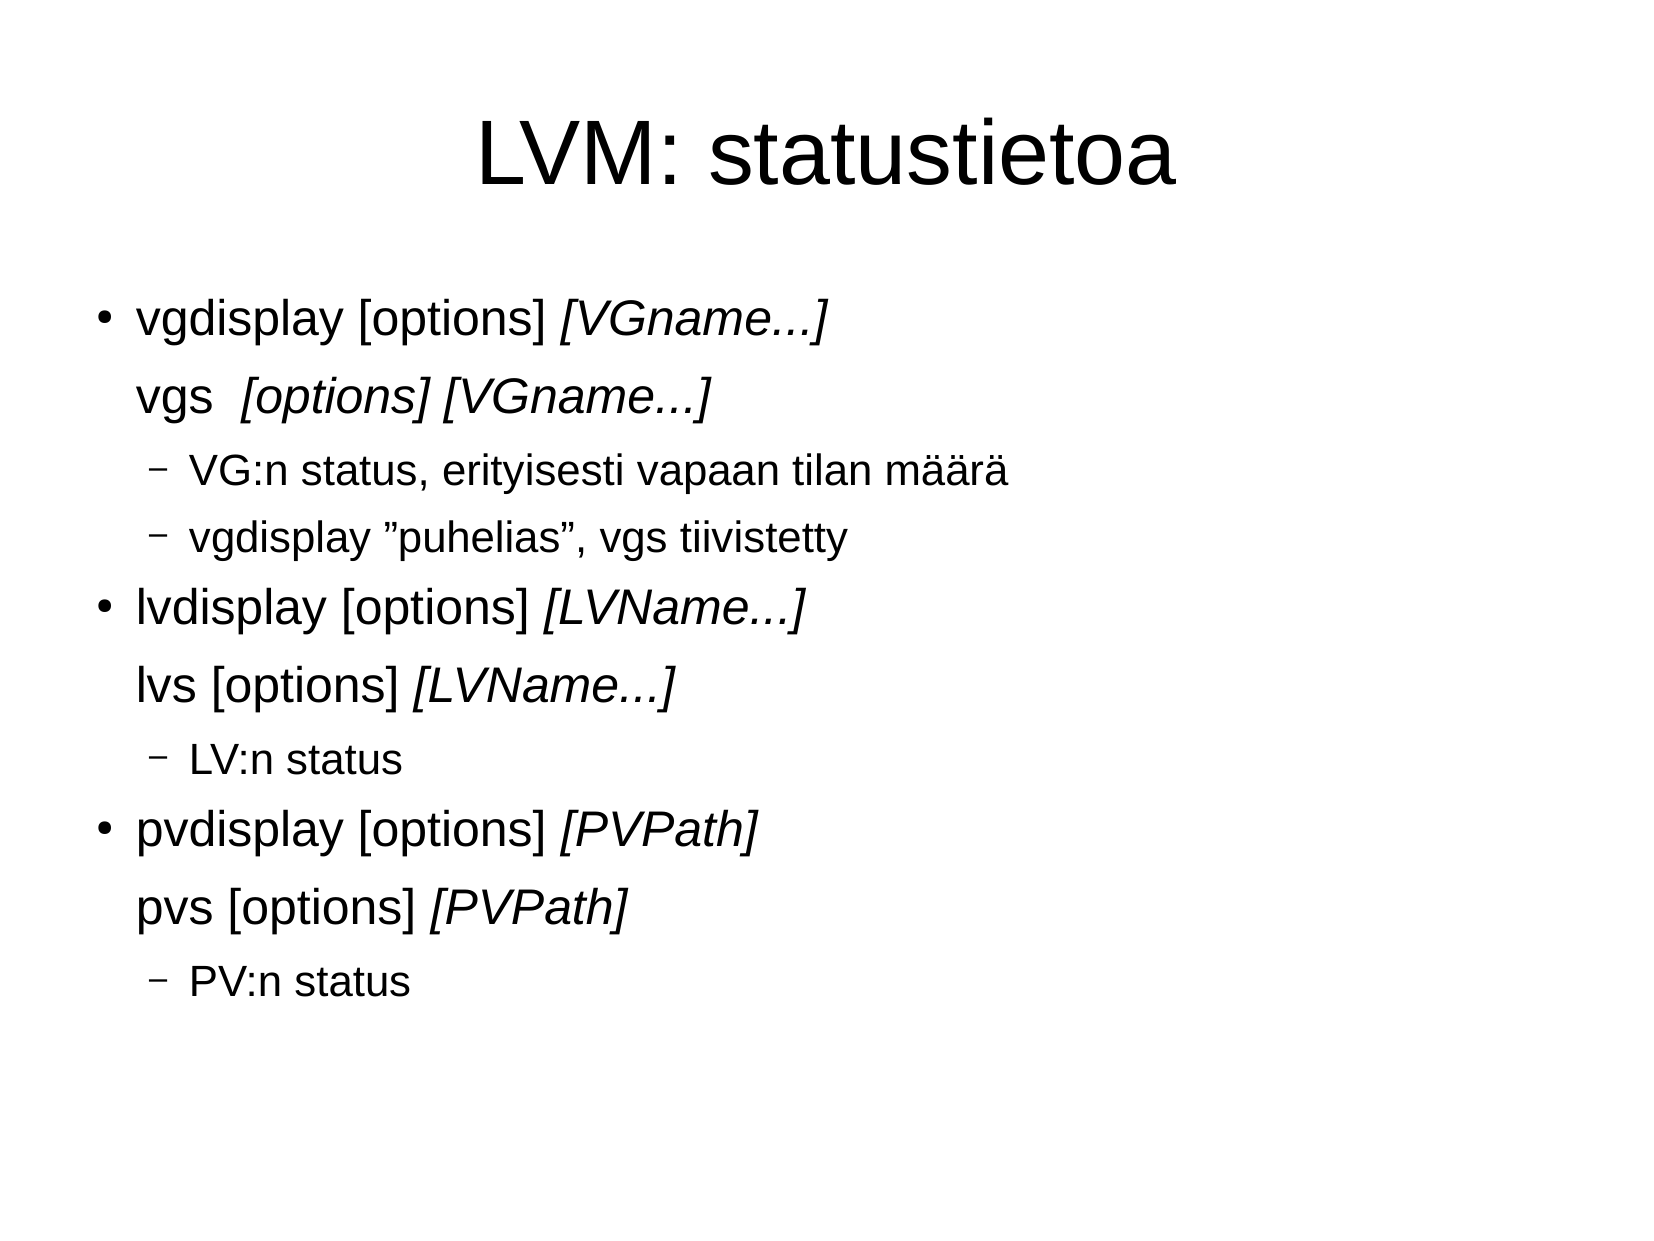

# LVM: statustietoa
vgdisplay [options] [VGname...]
vgs [options] [VGname...]
VG:n status, erityisesti vapaan tilan määrä
vgdisplay ”puhelias”, vgs tiivistetty
lvdisplay [options] [LVName...]
lvs [options] [LVName...]
LV:n status
pvdisplay [options] [PVPath]
pvs [options] [PVPath]
PV:n status